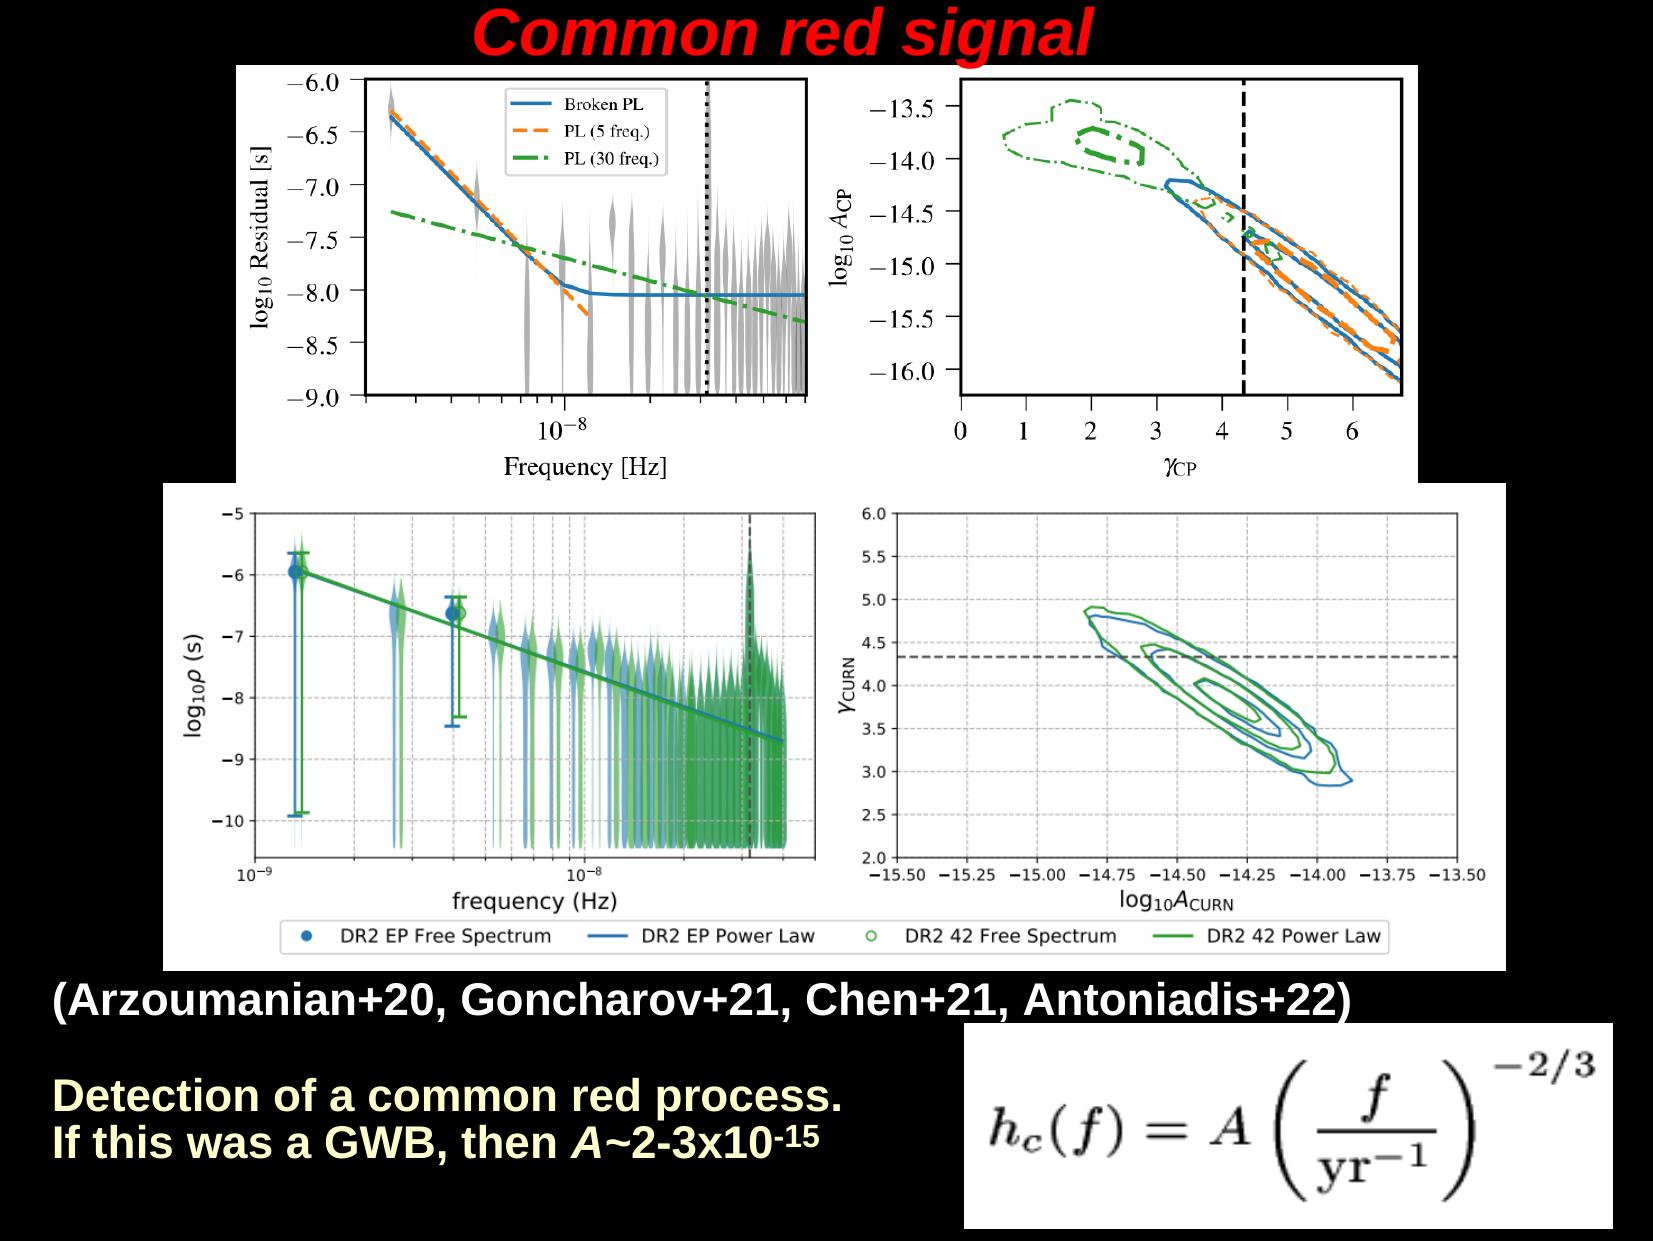

Common red signal
(Arzoumanian+20, Goncharov+21, Chen+21, Antoniadis+22)
Detection of a common red process.
If this was a GWB, then A~2-3x10-15